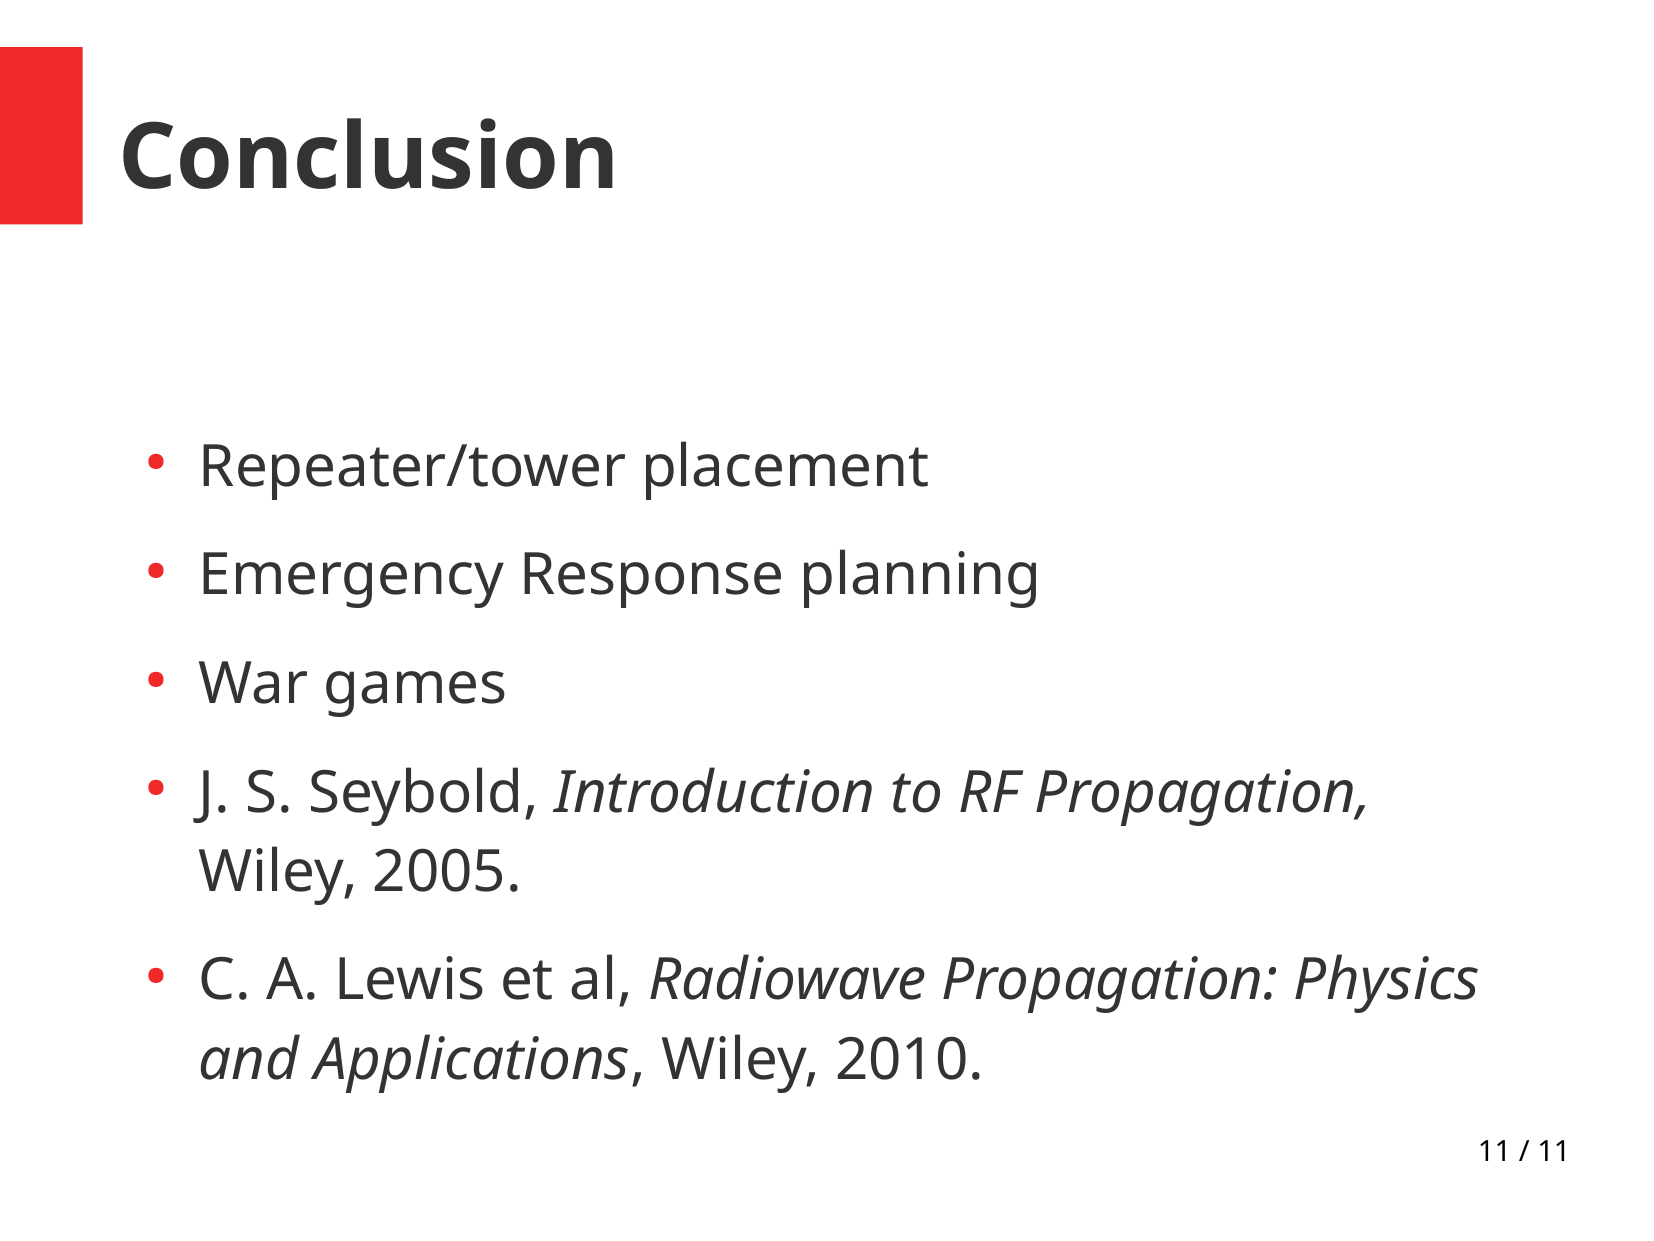

# Conclusion
Repeater/tower placement
Emergency Response planning
War games
J. S. Seybold, Introduction to RF Propagation, Wiley, 2005.
C. A. Lewis et al, Radiowave Propagation: Physics and Applications, Wiley, 2010.
11